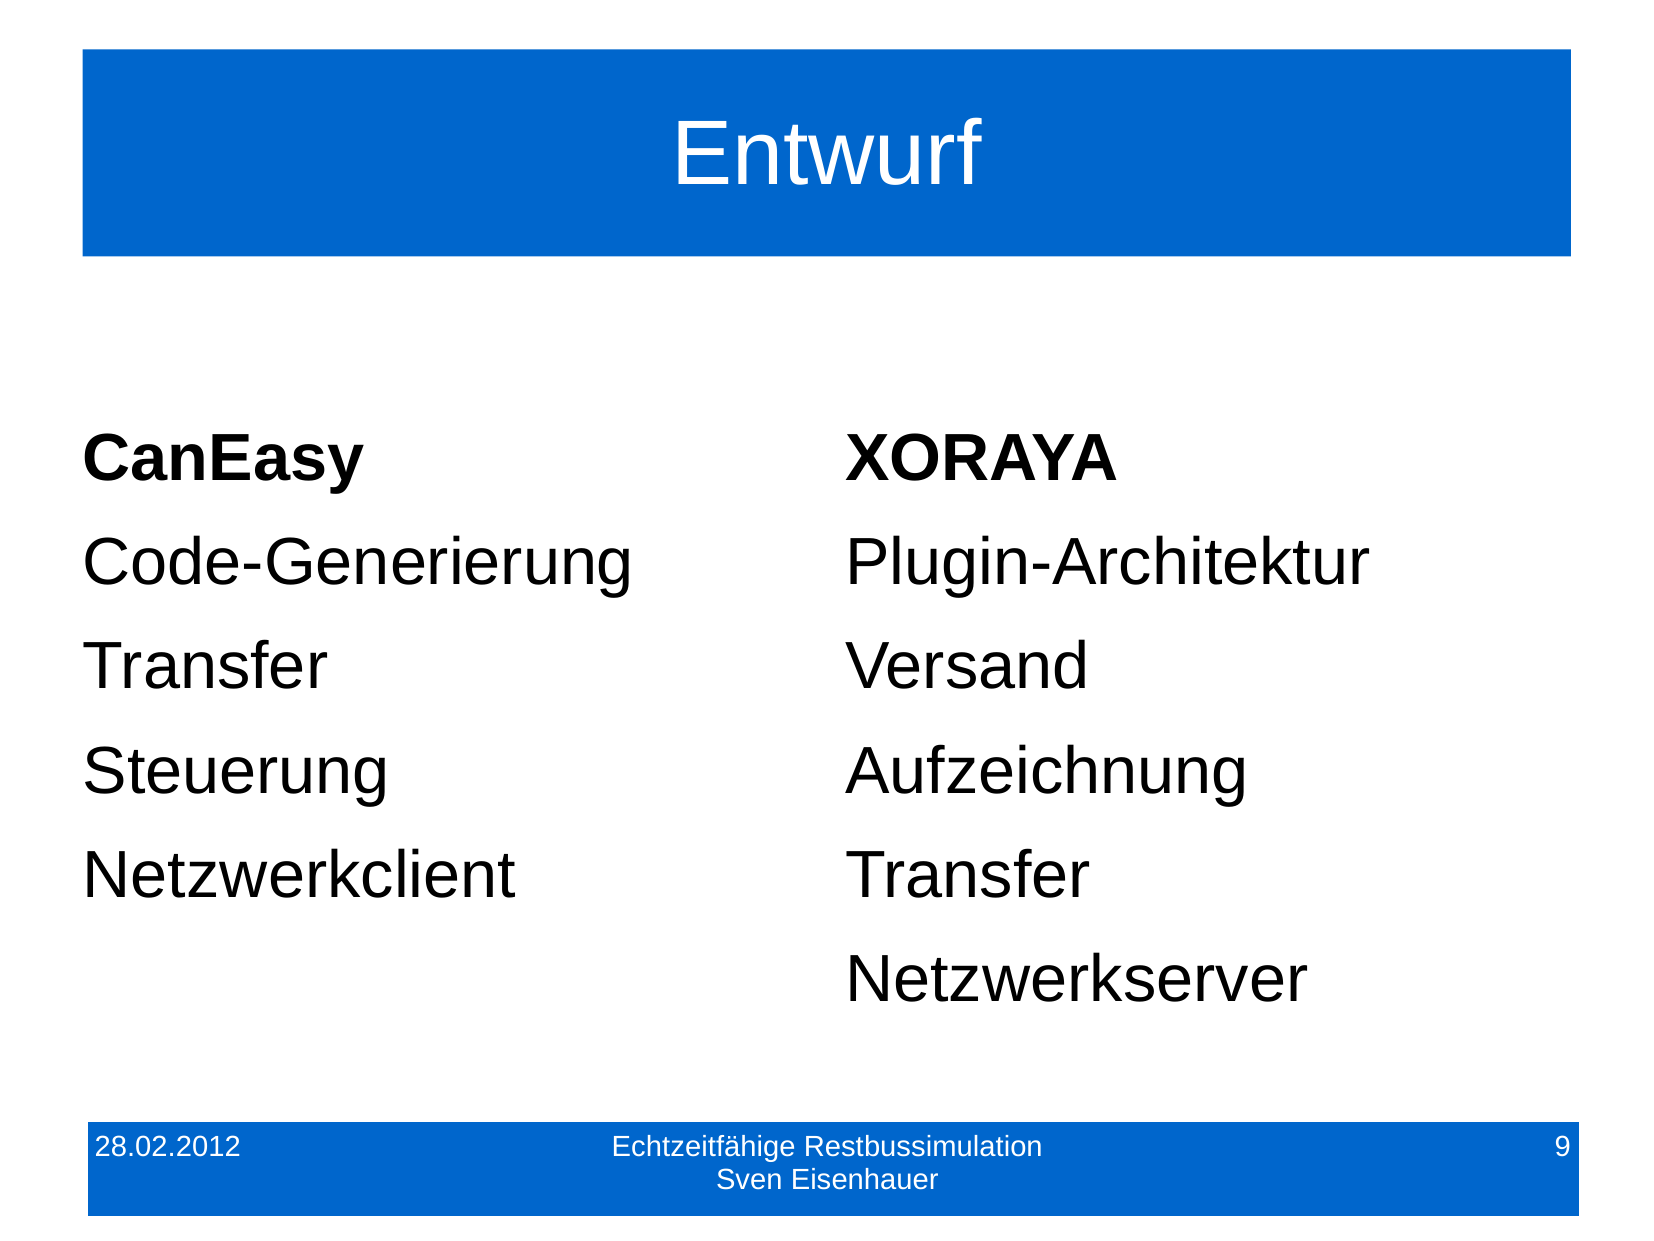

# Entwurf
CanEasy
Code-Generierung
Transfer
Steuerung
Netzwerkclient
XORAYA
Plugin-Architektur
Versand
Aufzeichnung
Transfer
Netzwerkserver
28.02.2012
Echtzeitfähige Restbussimulation
9